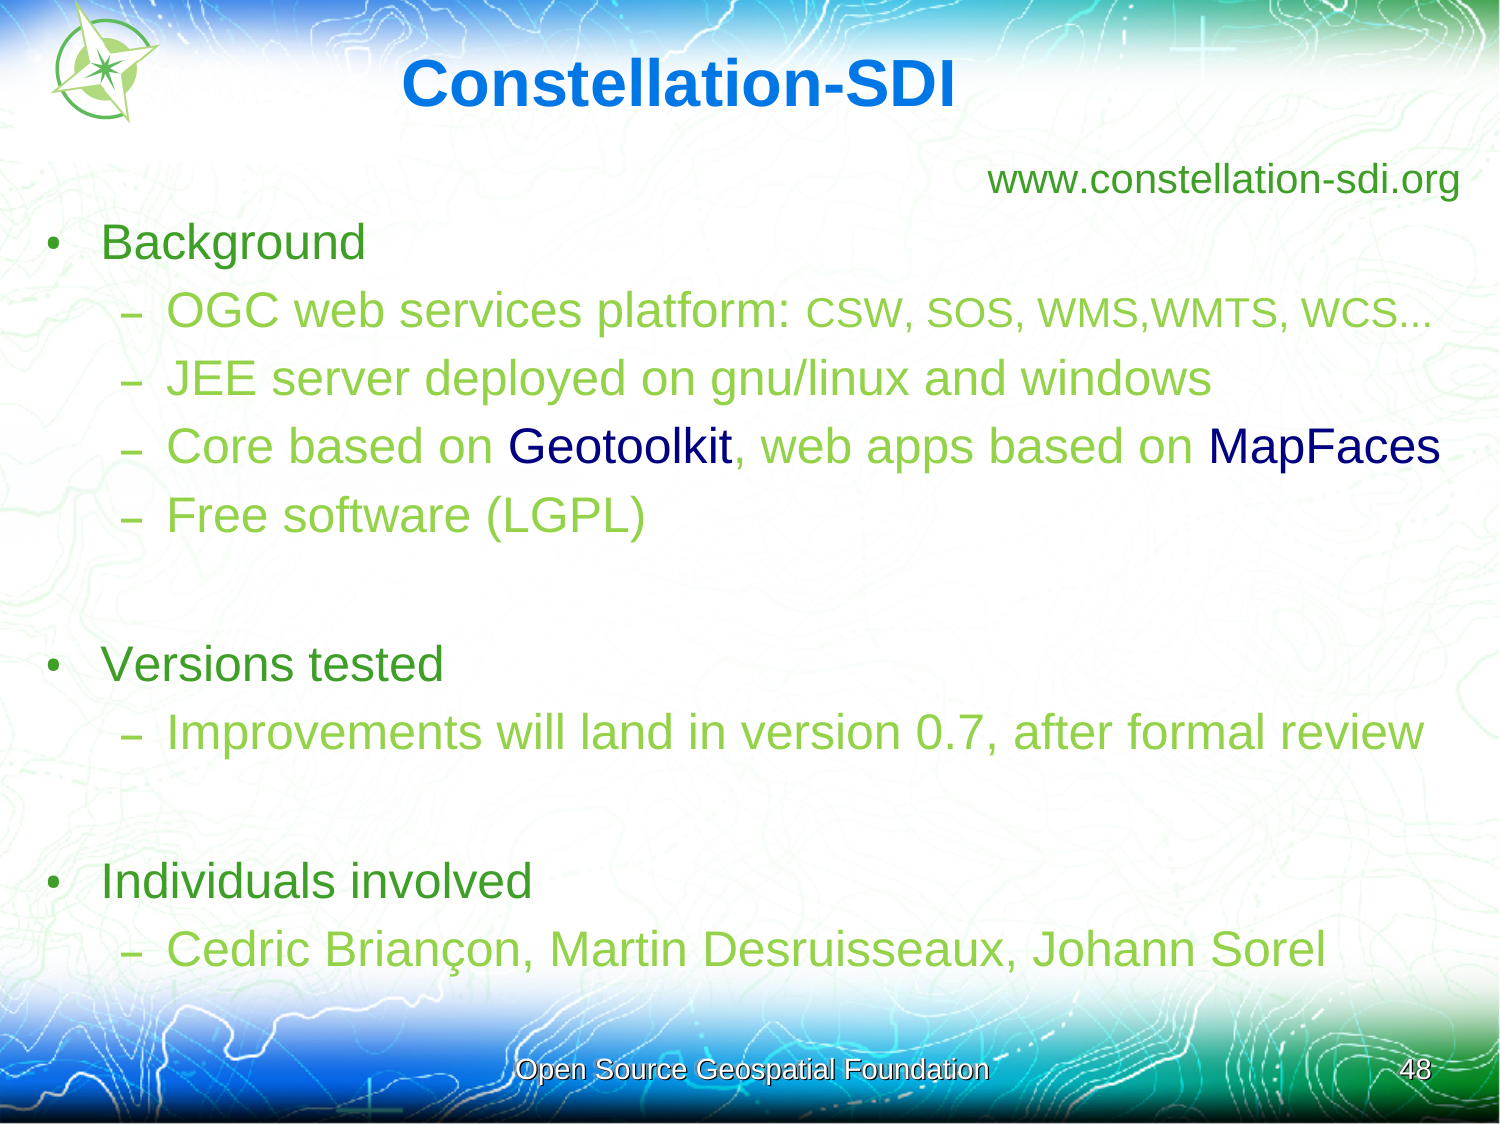

# Constellation-SDI
www.constellation-sdi.org
Background
OGC web services platform: CSW, SOS, WMS,WMTS, WCS...
JEE server deployed on gnu/linux and windows
Core based on Geotoolkit, web apps based on MapFaces
Free software (LGPL)
Versions tested
Improvements will land in version 0.7, after formal review
Individuals involved
Cedric Briançon, Martin Desruisseaux, Johann Sorel
Open Source Geospatial Foundation
48